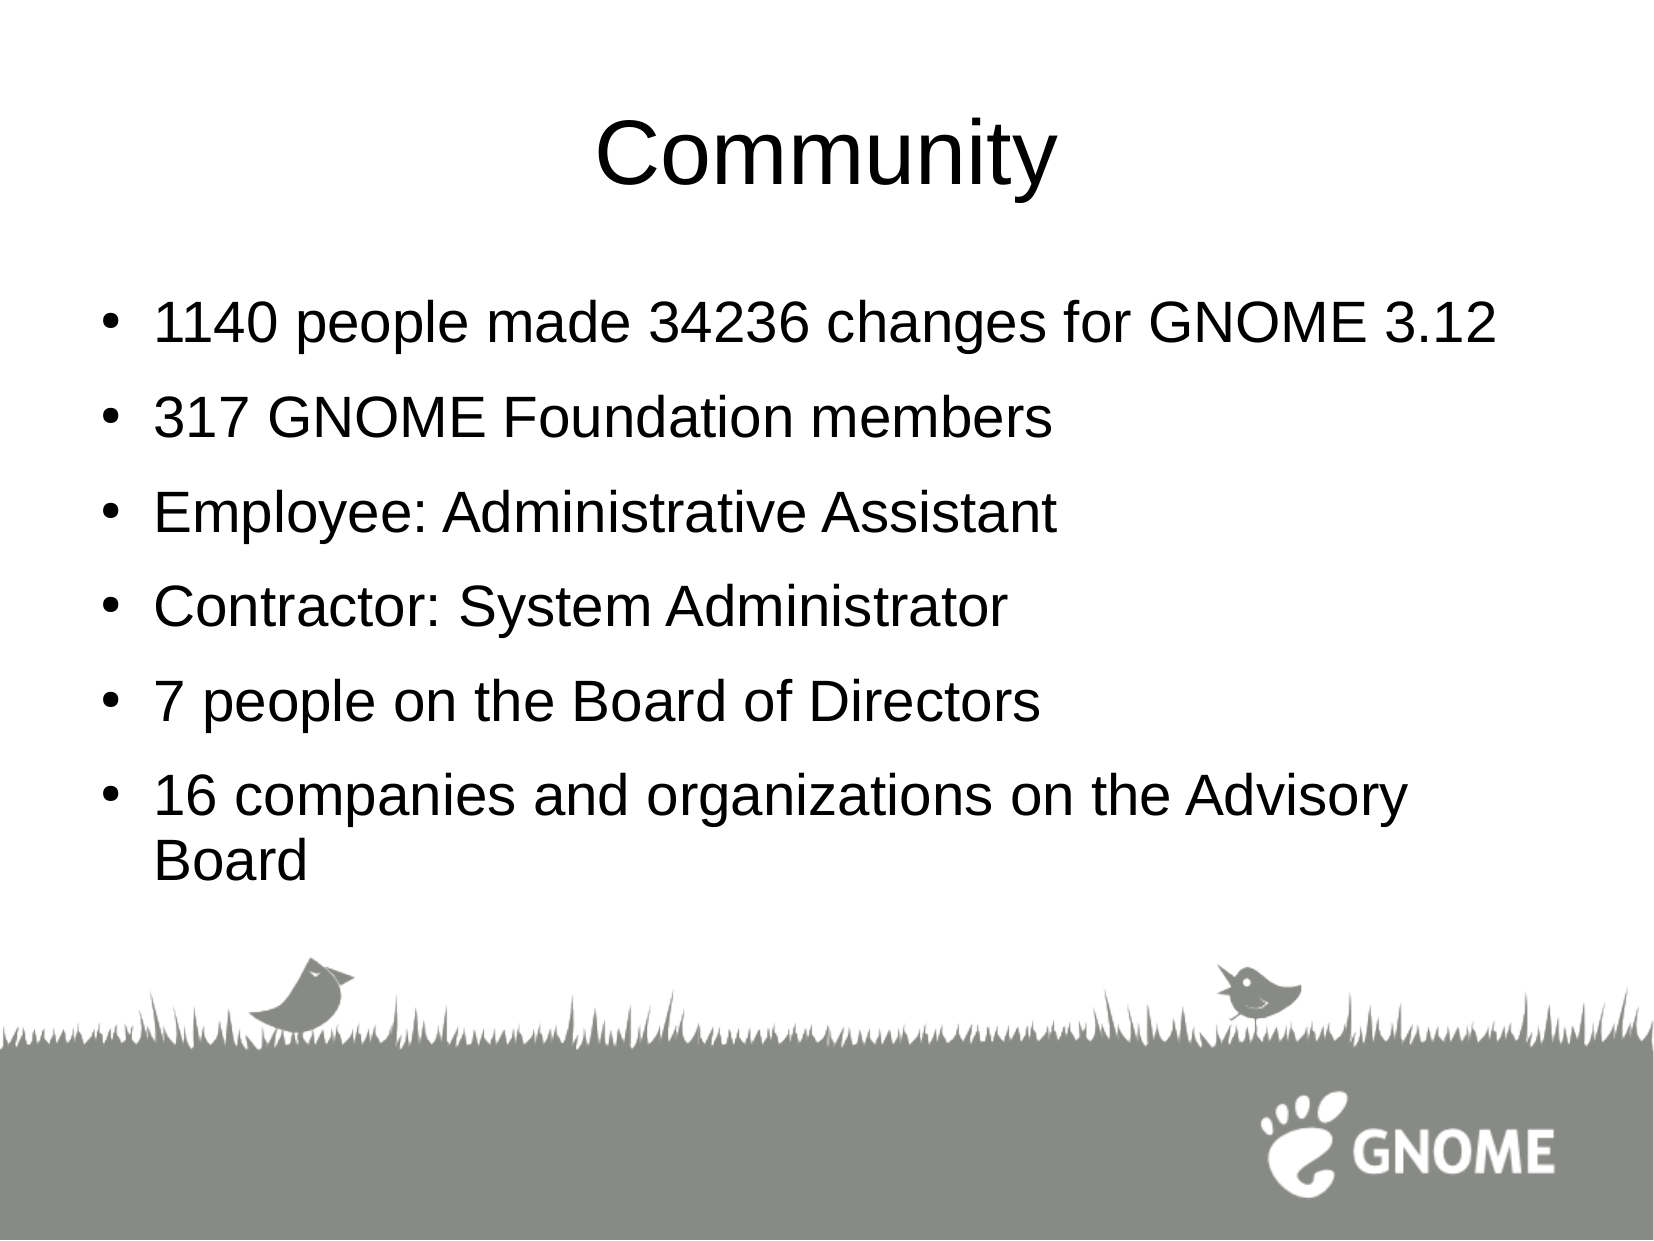

# Community
1140 people made 34236 changes for GNOME 3.12
317 GNOME Foundation members
Employee: Administrative Assistant
Contractor: System Administrator
7 people on the Board of Directors
16 companies and organizations on the Advisory Board